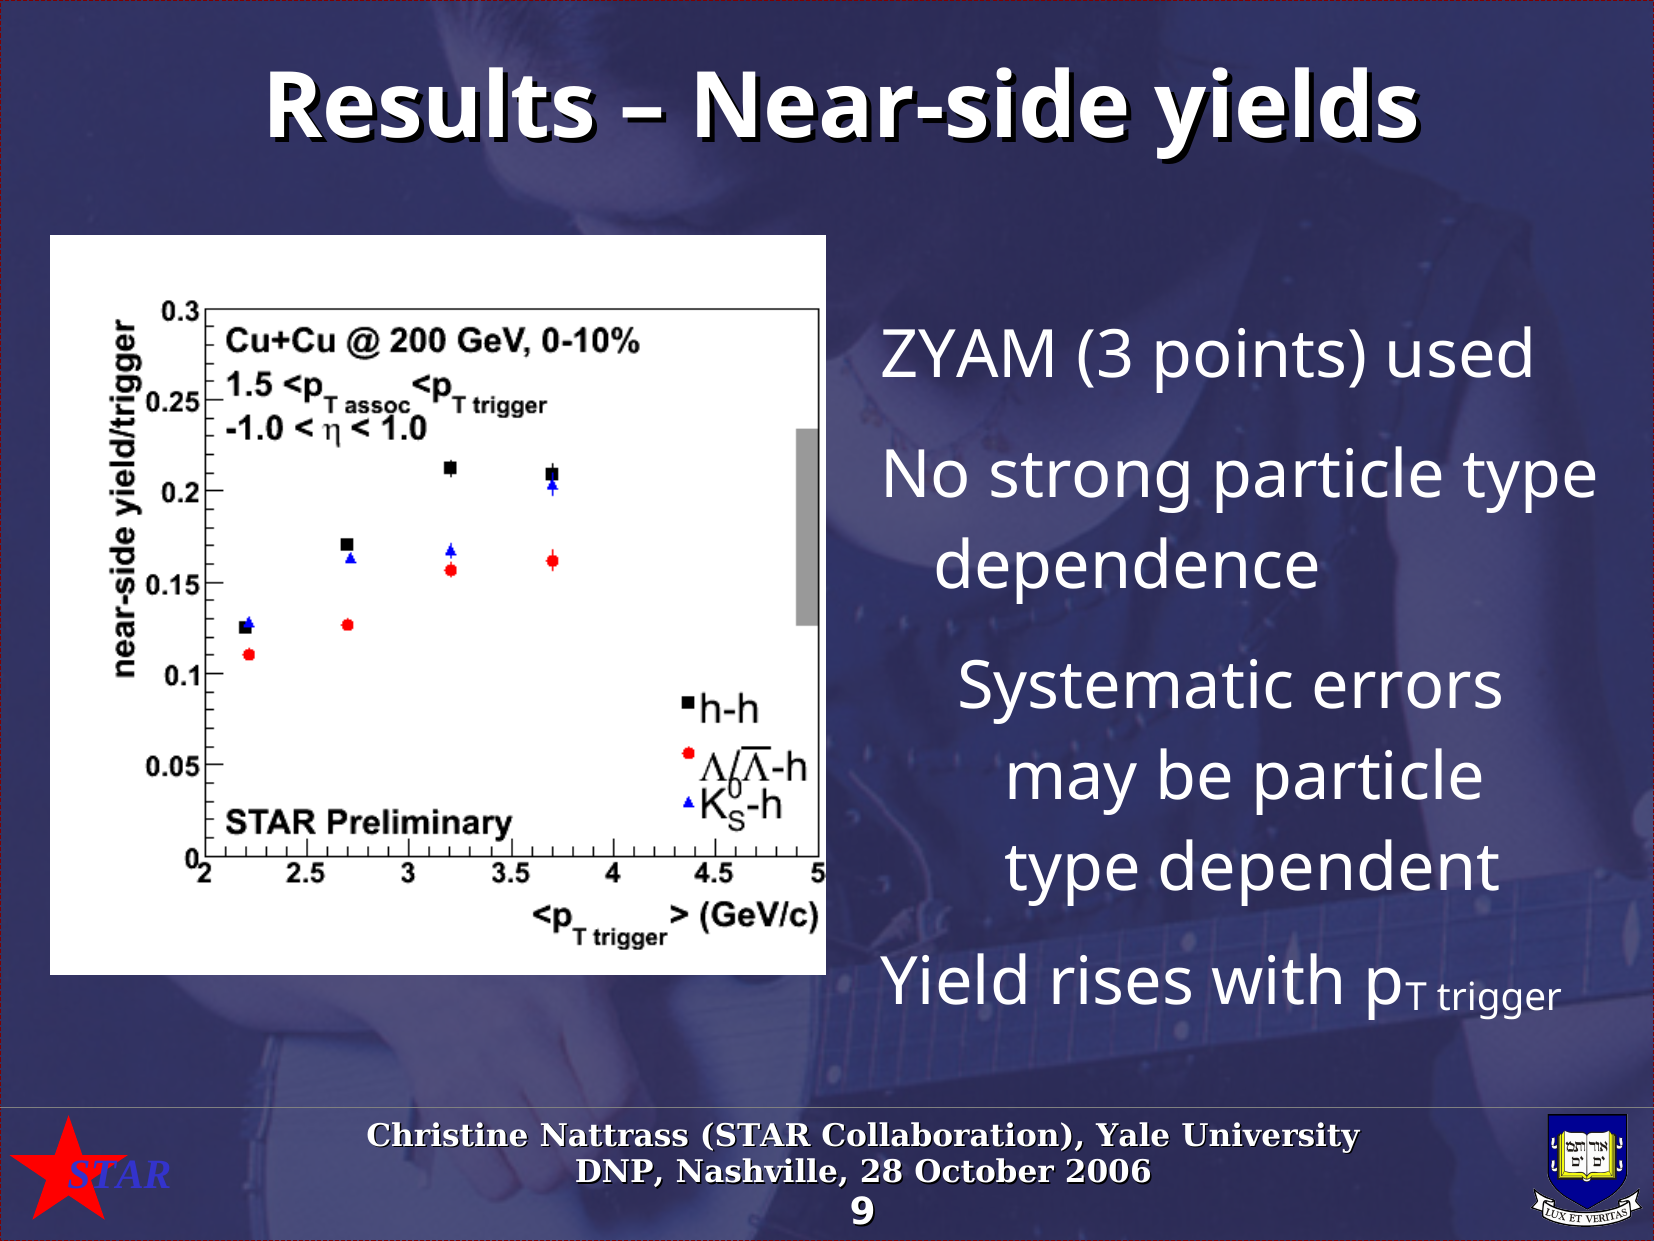

# Results – Near-side yields
ZYAM (3 points) used
No strong particle type dependence
Systematic errors may be particle type dependent
Yield rises with pT trigger
9